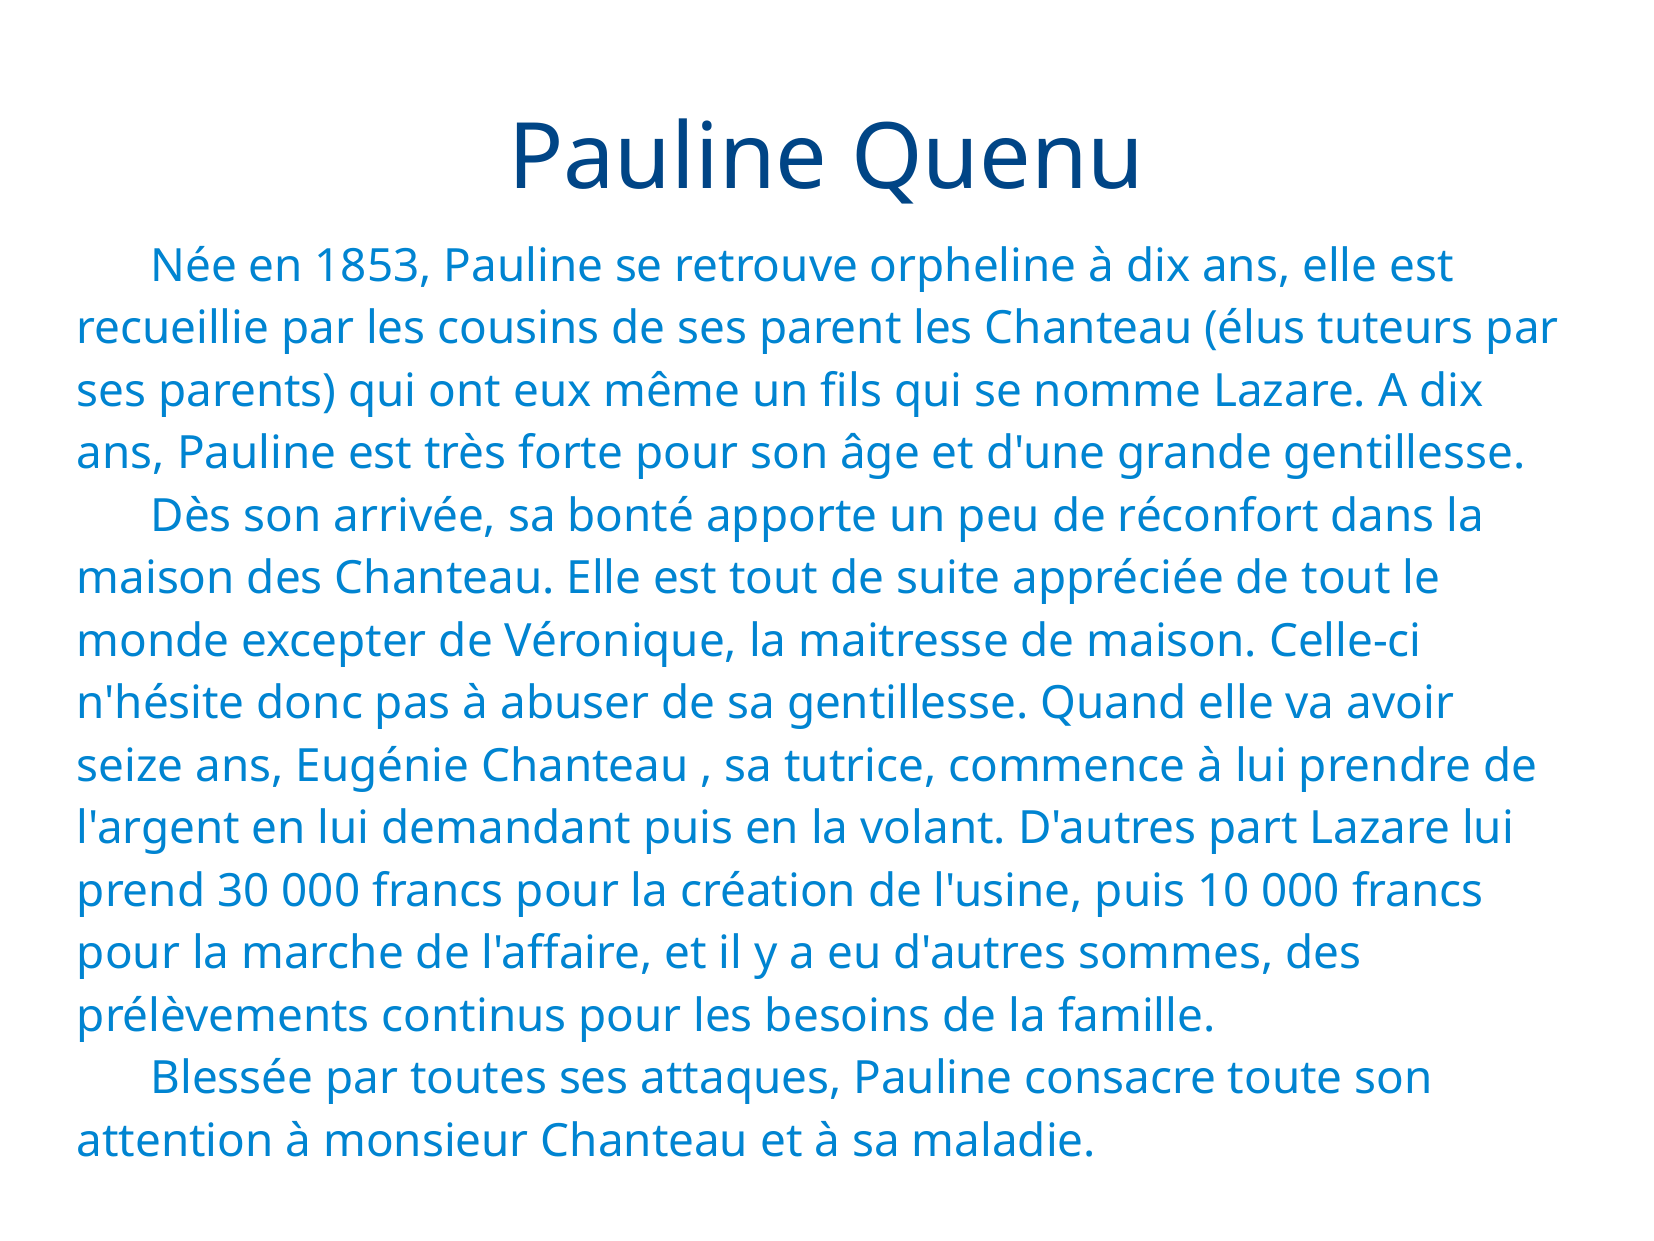

# Pauline Quenu
	Née en 1853, Pauline se retrouve orpheline à dix ans, elle est recueillie par les cousins de ses parent les Chanteau (élus tuteurs par ses parents) qui ont eux même un fils qui se nomme Lazare. A dix ans, Pauline est très forte pour son âge et d'une grande gentillesse.
	Dès son arrivée, sa bonté apporte un peu de réconfort dans la maison des Chanteau. Elle est tout de suite appréciée de tout le monde excepter de Véronique, la maitresse de maison. Celle-ci n'hésite donc pas à abuser de sa gentillesse. Quand elle va avoir seize ans, Eugénie Chanteau , sa tutrice, commence à lui prendre de l'argent en lui demandant puis en la volant. D'autres part Lazare lui prend 30 000 francs pour la création de l'usine, puis 10 000 francs pour la marche de l'affaire, et il y a eu d'autres sommes, des prélèvements continus pour les besoins de la famille.
	Blessée par toutes ses attaques, Pauline consacre toute son attention à monsieur Chanteau et à sa maladie.